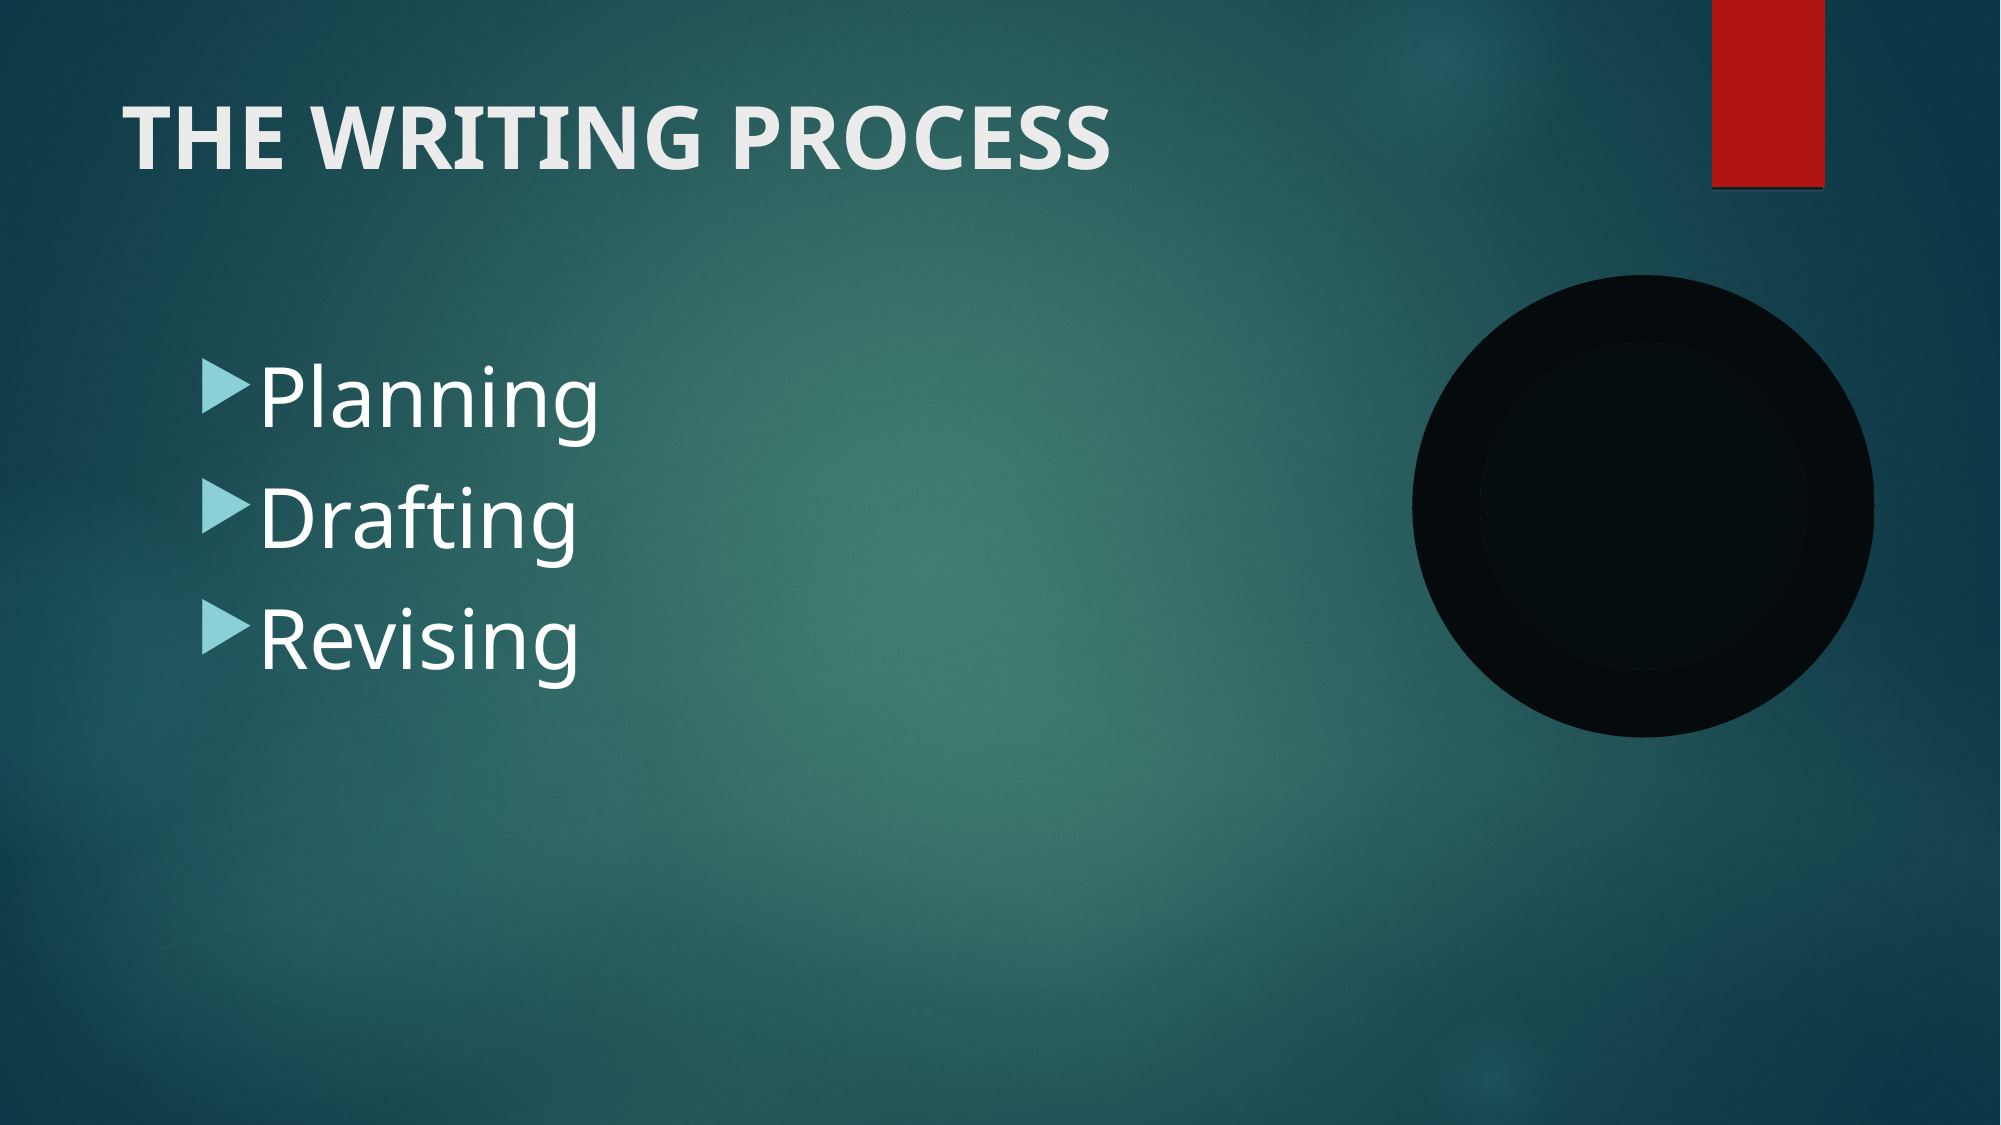

# THE WRITING PROCESS
Planning
Drafting
Revising